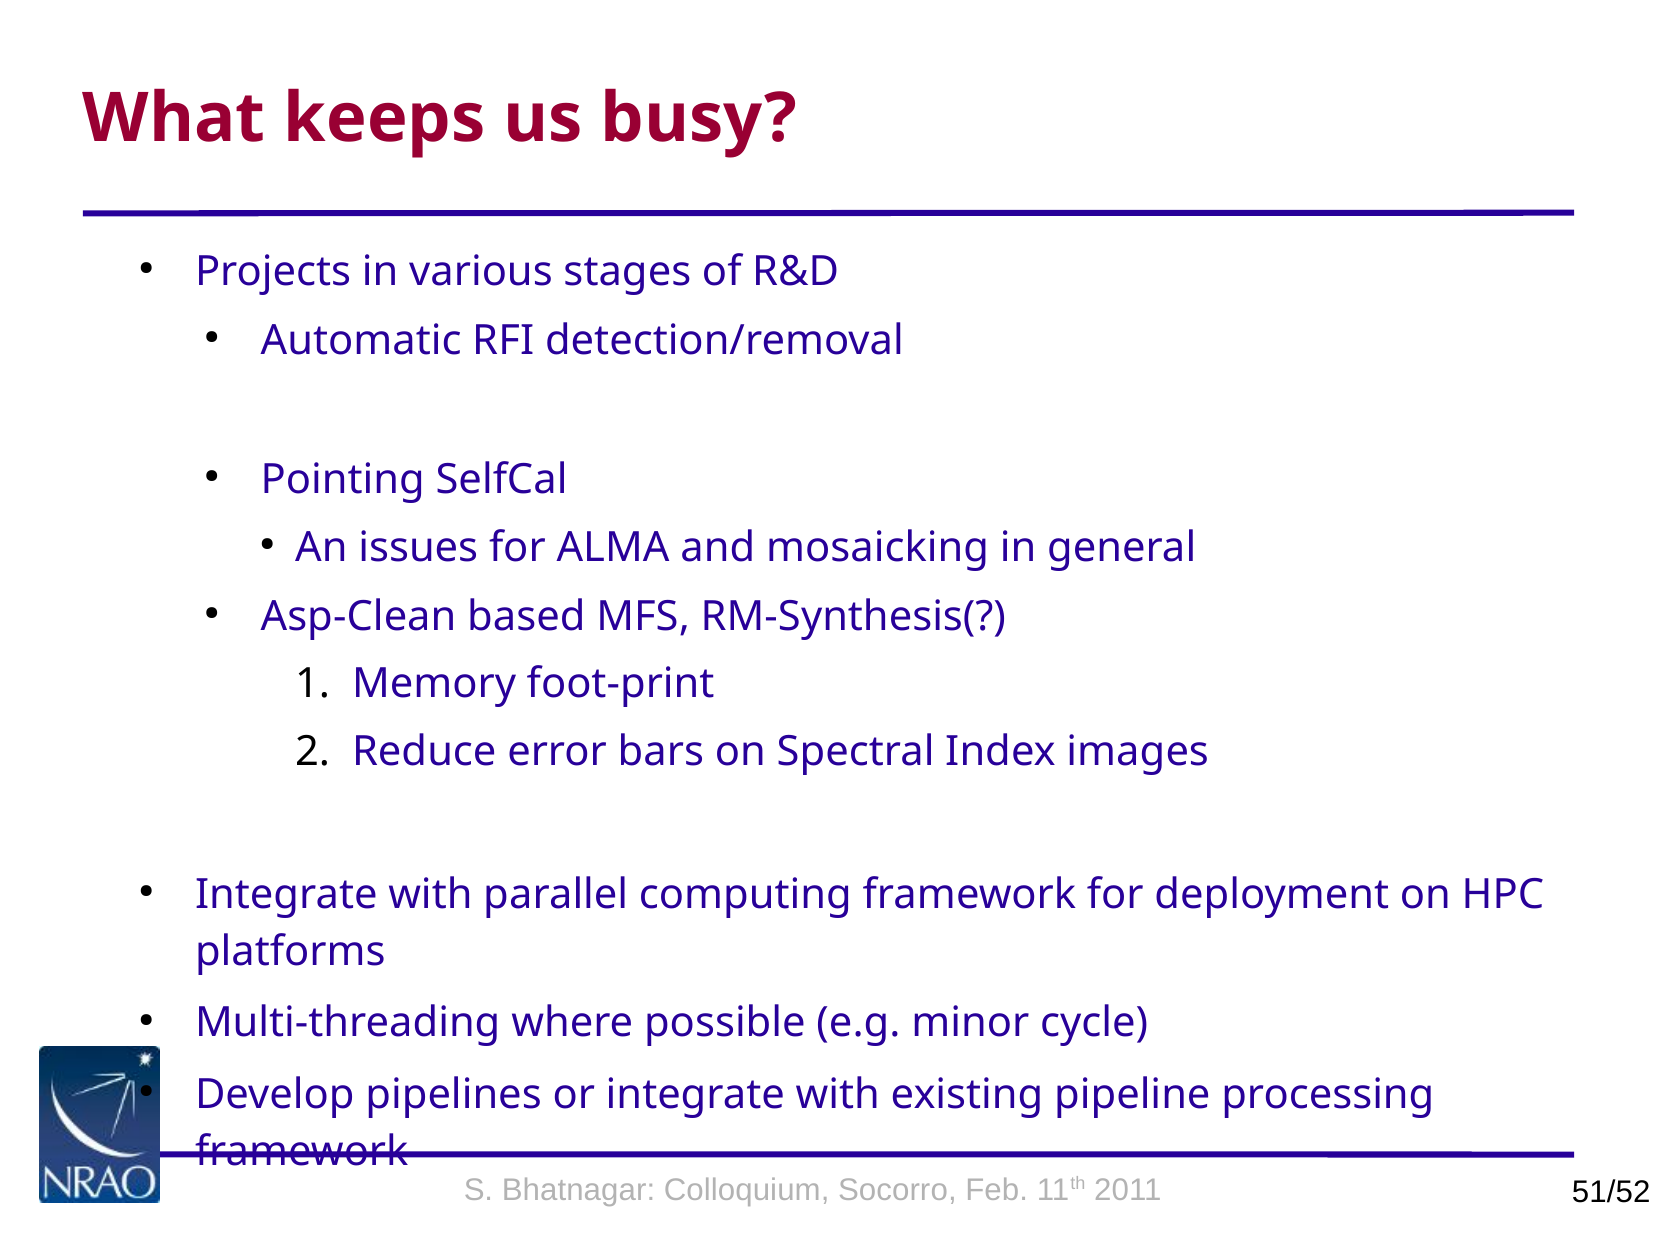

# What keeps us busy?
Projects in various stages of R&D
Automatic RFI detection/removal
Pointing SelfCal
An issues for ALMA and mosaicking in general
Asp-Clean based MFS, RM-Synthesis(?)
 Memory foot-print
 Reduce error bars on Spectral Index images
Integrate with parallel computing framework for deployment on HPC platforms
Multi-threading where possible (e.g. minor cycle)
Develop pipelines or integrate with existing pipeline processing framework